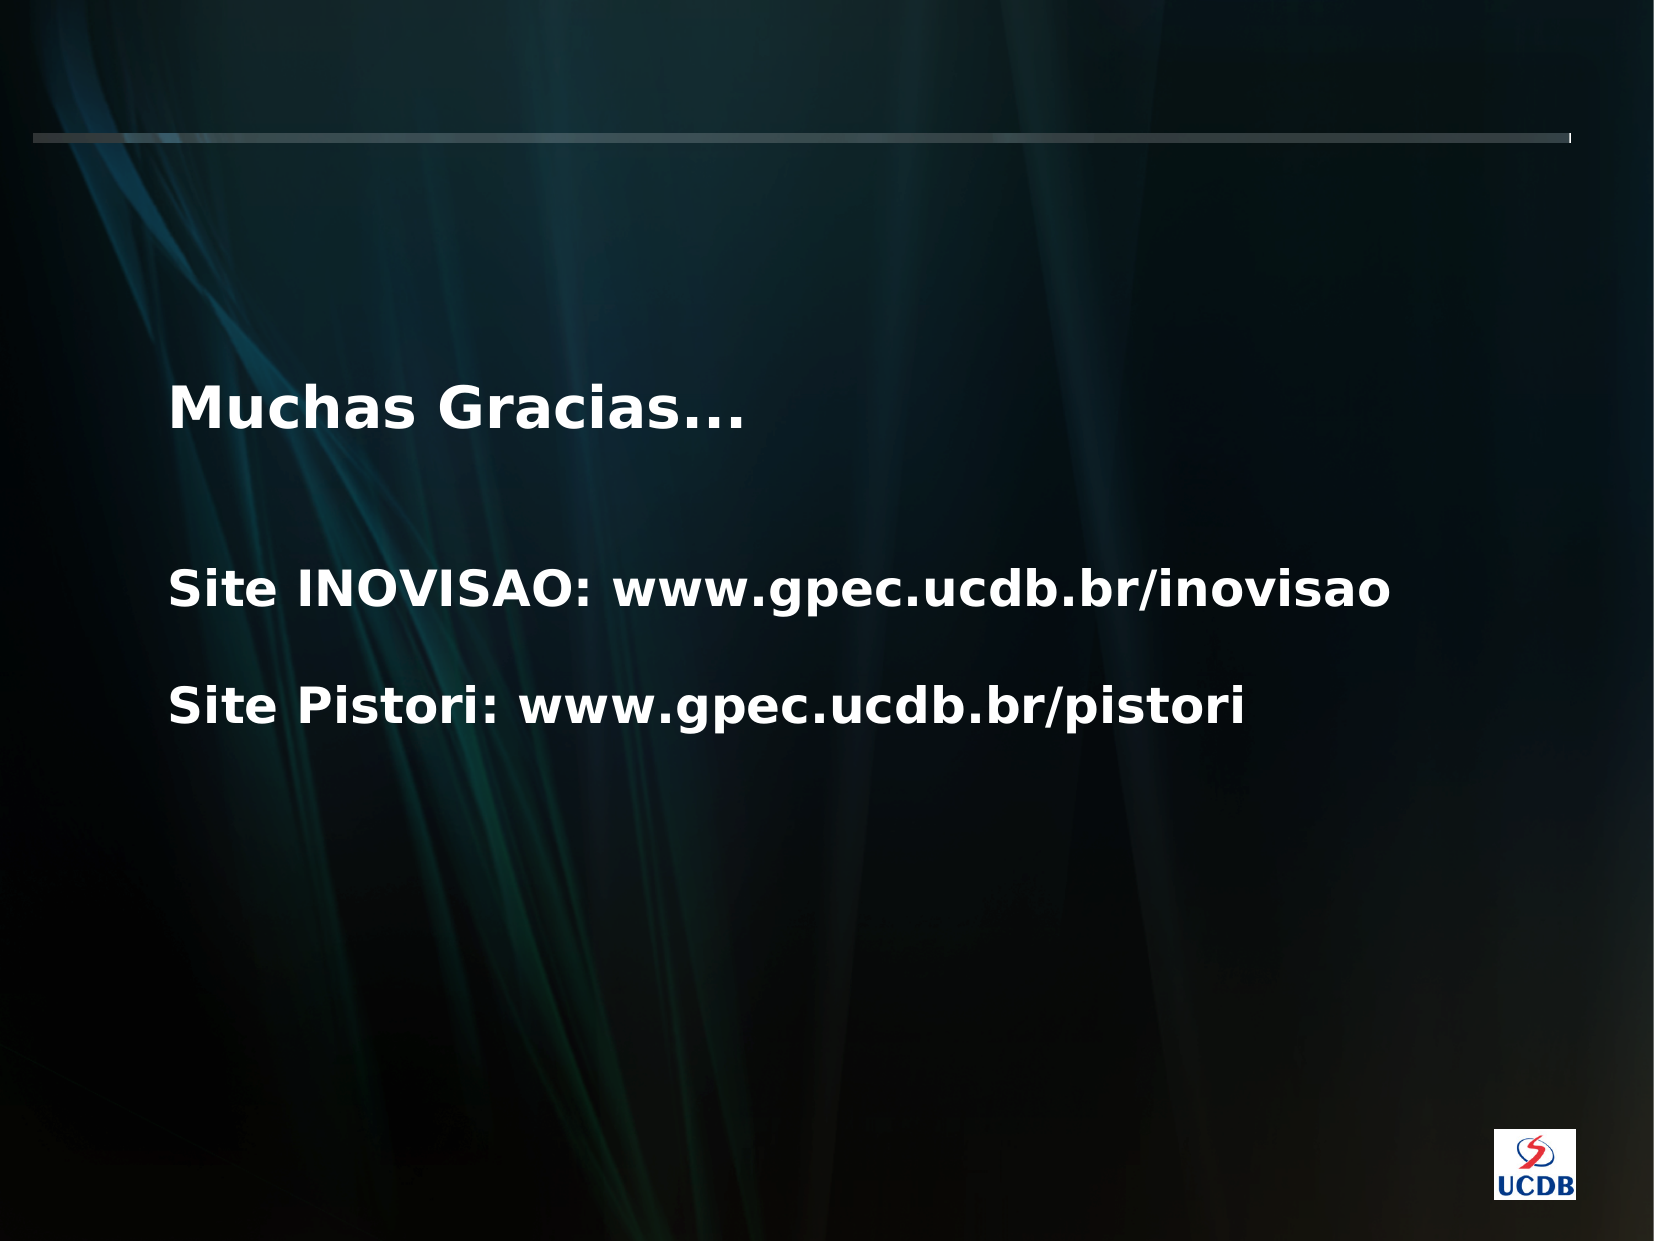

Muchas Gracias...
Site INOVISAO: www.gpec.ucdb.br/inovisao
Site Pistori: www.gpec.ucdb.br/pistori